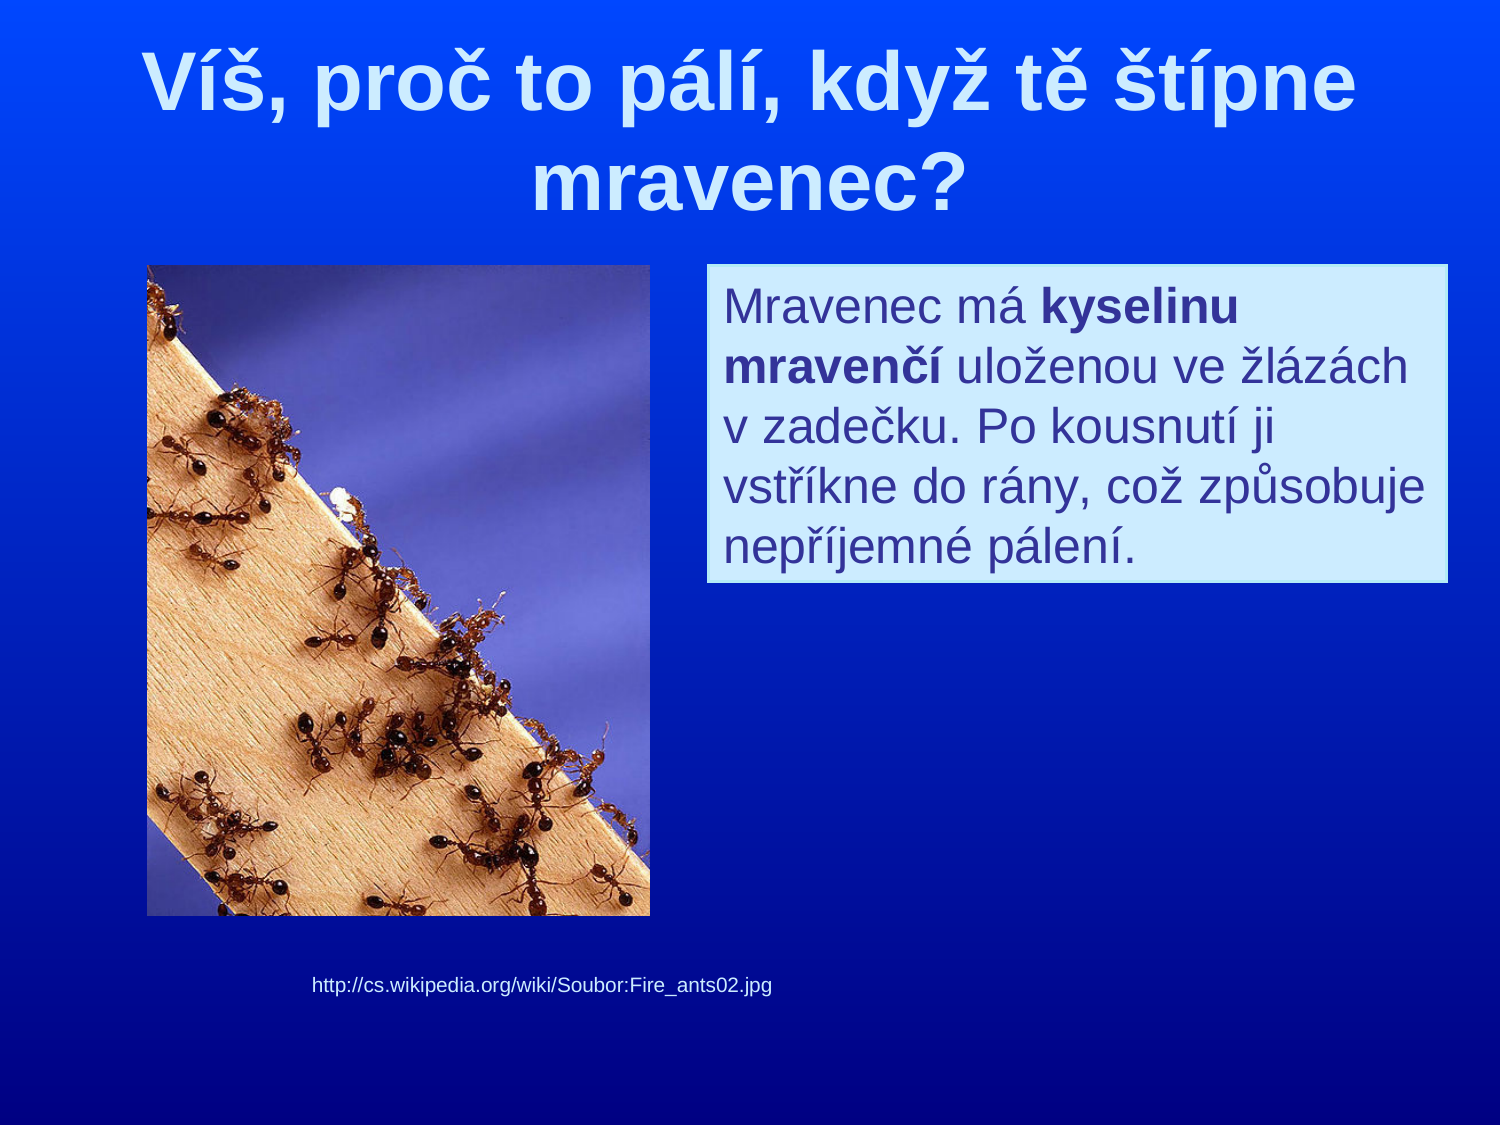

# Víš, proč to pálí, když tě štípne mravenec?
Mravenec má kyselinu mravenčí uloženou ve žlázách
v zadečku. Po kousnutí ji vstříkne do rány, což způsobuje nepříjemné pálení.
http://cs.wikipedia.org/wiki/Soubor:Fire_ants02.jpg